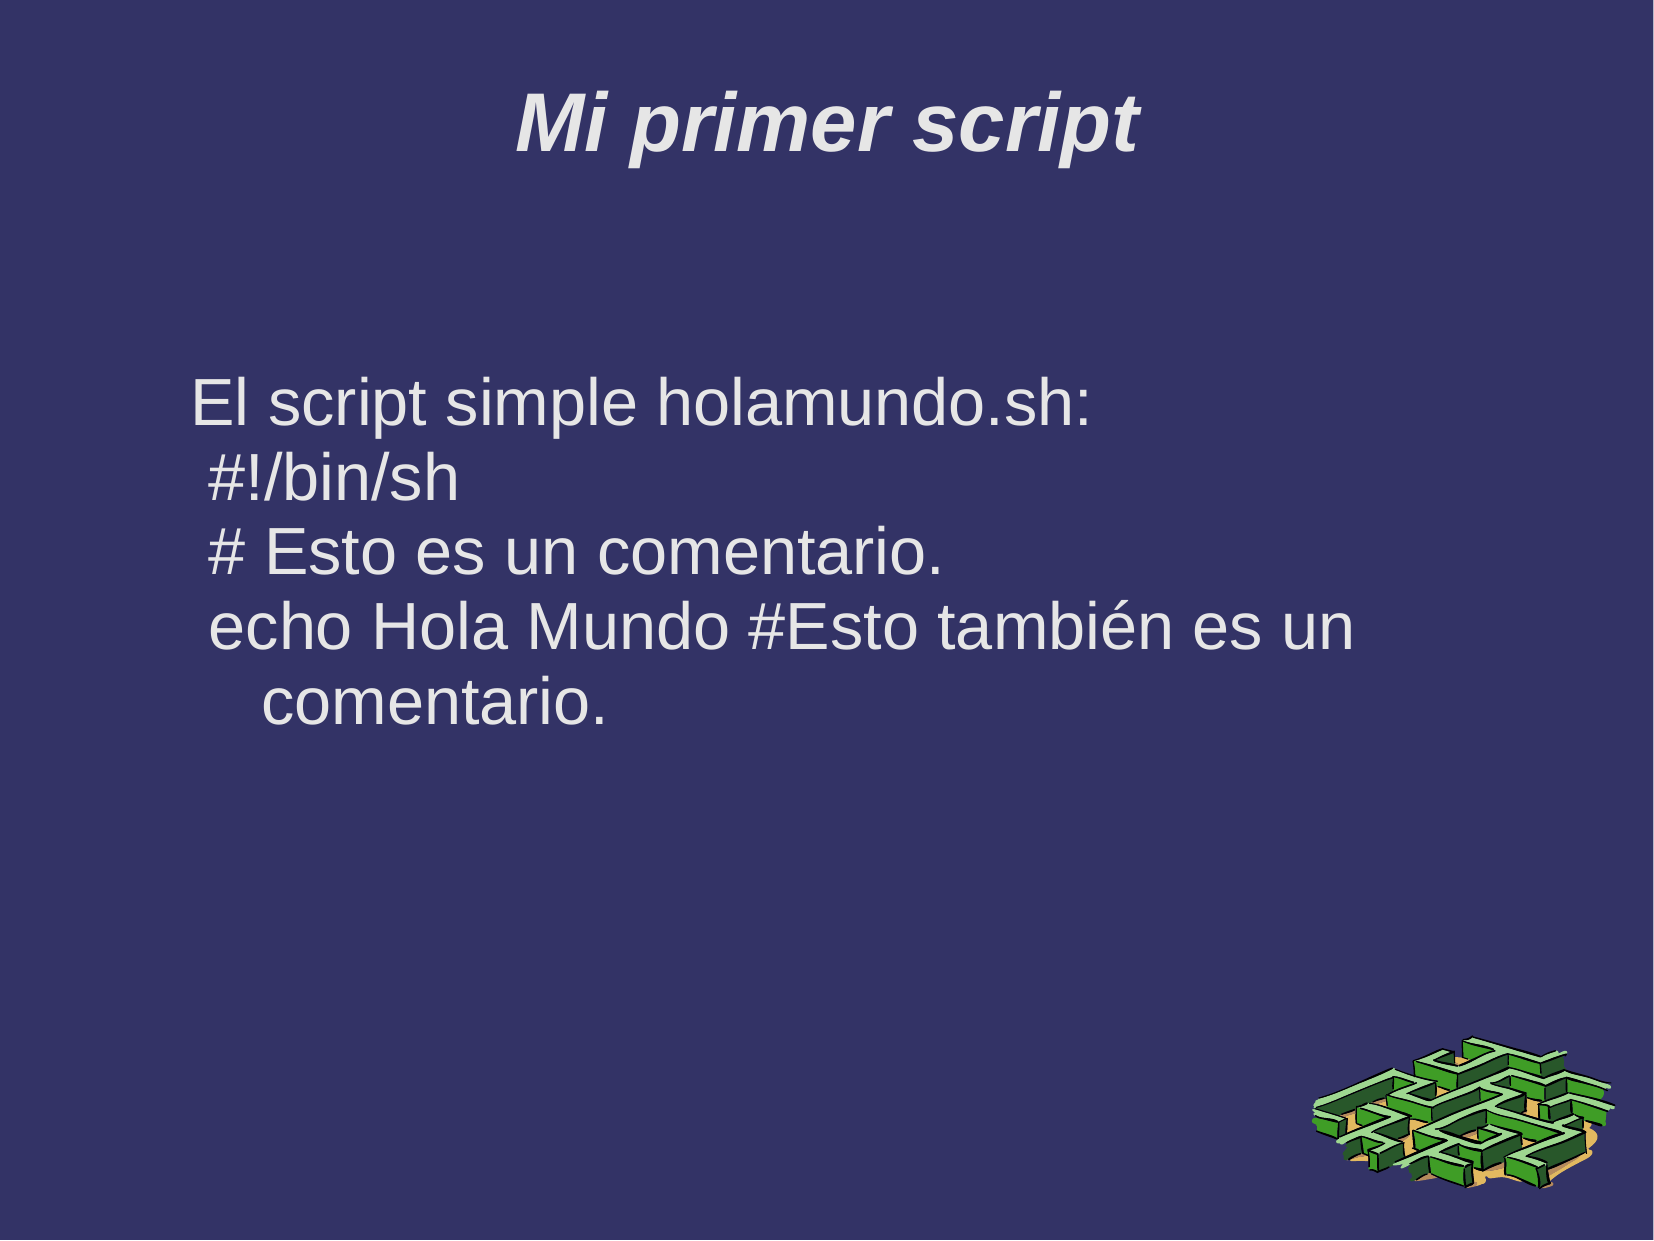

# Mi primer script
El script simple holamundo.sh:
 #!/bin/sh
 # Esto es un comentario.
 echo Hola Mundo #Esto también es un comentario.